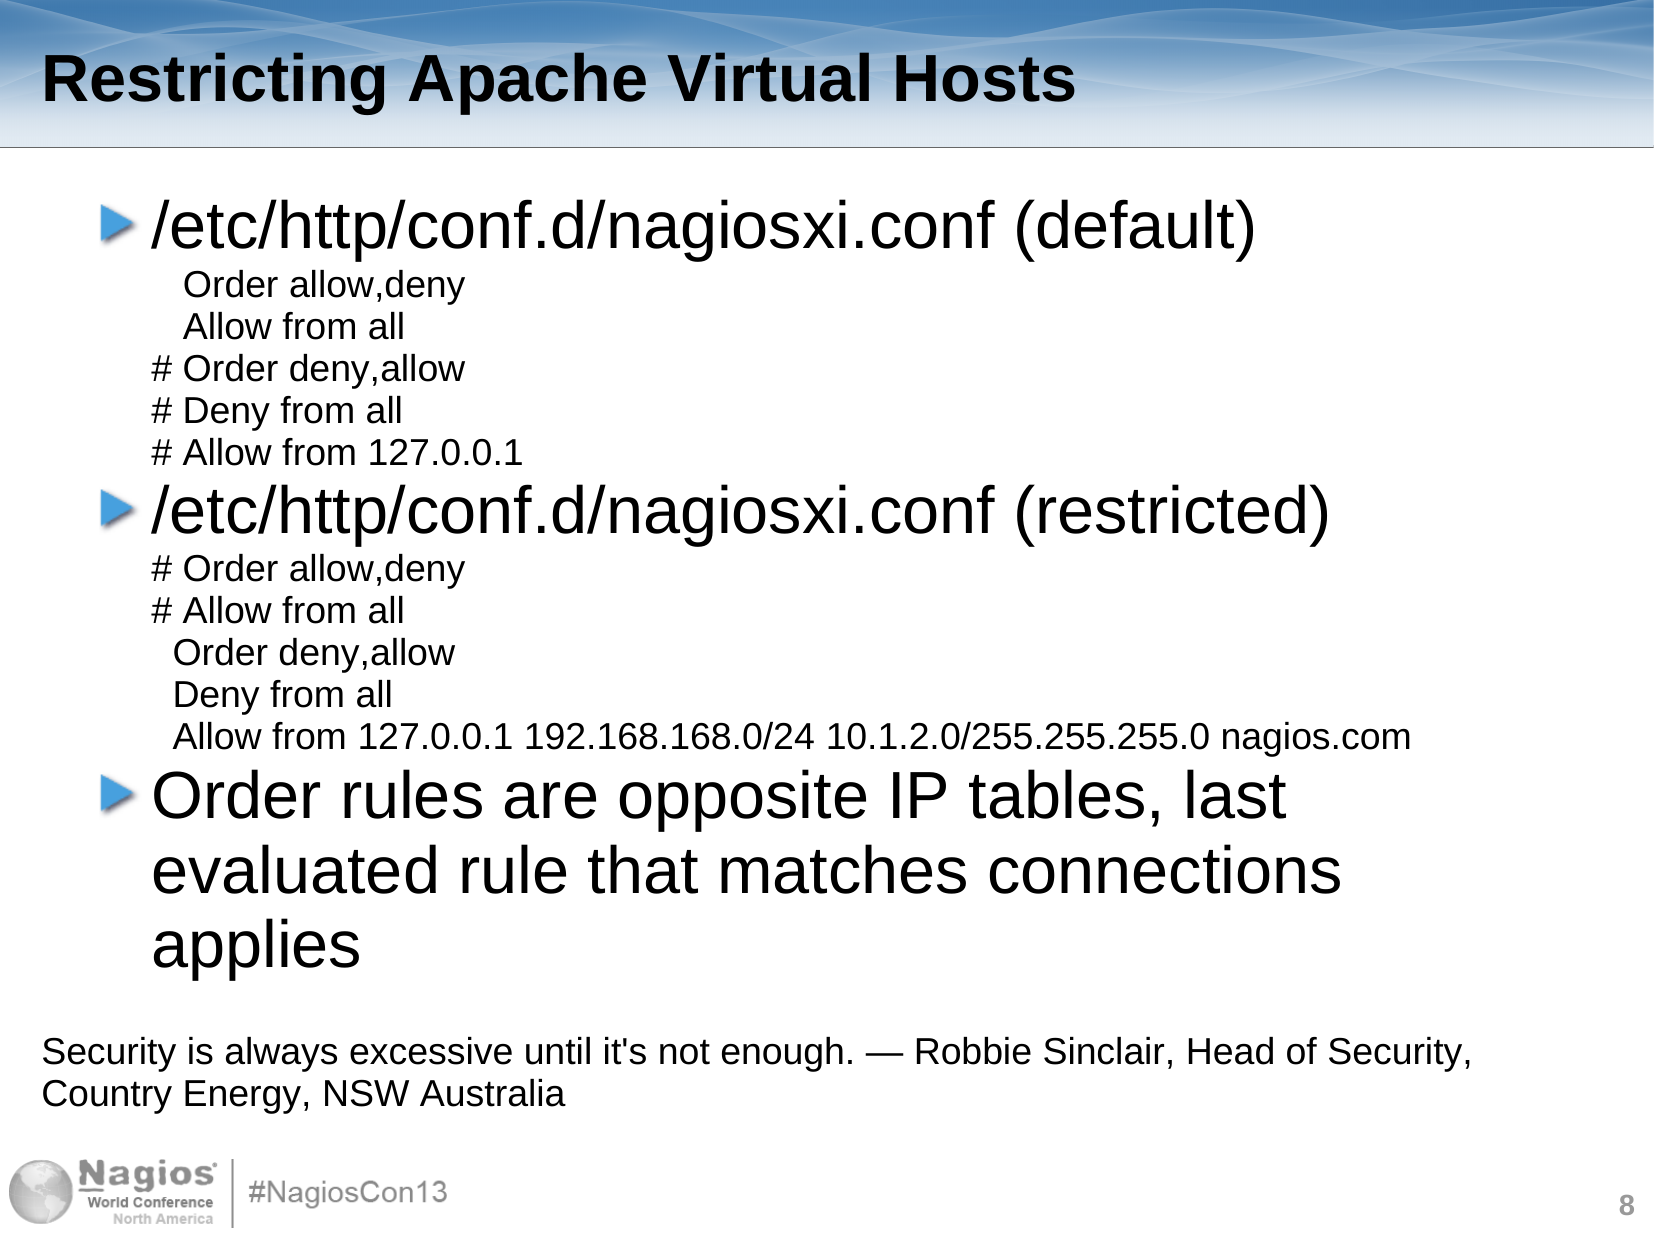

# Restricting Apache Virtual Hosts
/etc/http/conf.d/nagiosxi.conf (default)
 Order allow,deny
 Allow from all
# Order deny,allow
# Deny from all
# Allow from 127.0.0.1
/etc/http/conf.d/nagiosxi.conf (restricted)
# Order allow,deny
# Allow from all
 Order deny,allow
 Deny from all
 Allow from 127.0.0.1 192.168.168.0/24 10.1.2.0/255.255.255.0 nagios.com
Order rules are opposite IP tables, last evaluated rule that matches connections applies
Security is always excessive until it's not enough. — Robbie Sinclair, Head of Security, Country Energy, NSW Australia
8